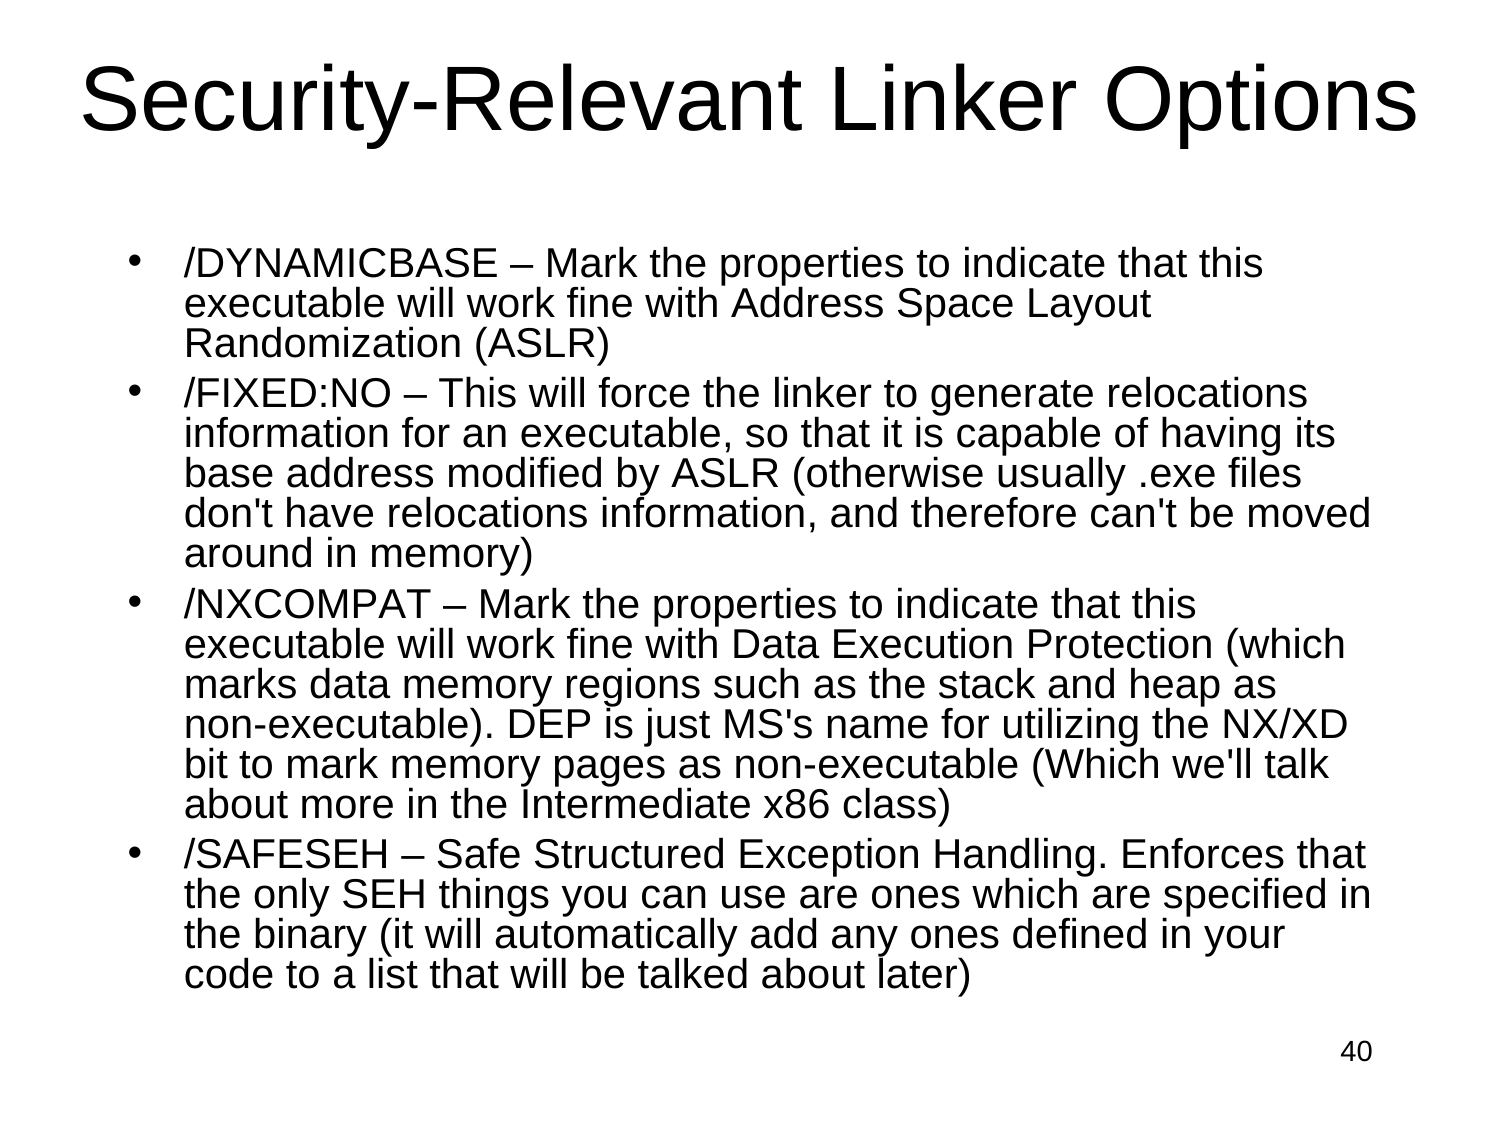

# Security-Relevant Linker Options
/DYNAMICBASE – Mark the properties to indicate that this executable will work fine with Address Space Layout Randomization (ASLR)
/FIXED:NO – This will force the linker to generate relocations information for an executable, so that it is capable of having its base address modified by ASLR (otherwise usually .exe files don't have relocations information, and therefore can't be moved around in memory)
/NXCOMPAT – Mark the properties to indicate that this executable will work fine with Data Execution Protection (which marks data memory regions such as the stack and heap as non-executable). DEP is just MS's name for utilizing the NX/XD bit to mark memory pages as non-executable (Which we'll talk about more in the Intermediate x86 class)
/SAFESEH – Safe Structured Exception Handling. Enforces that the only SEH things you can use are ones which are specified in the binary (it will automatically add any ones defined in your code to a list that will be talked about later)